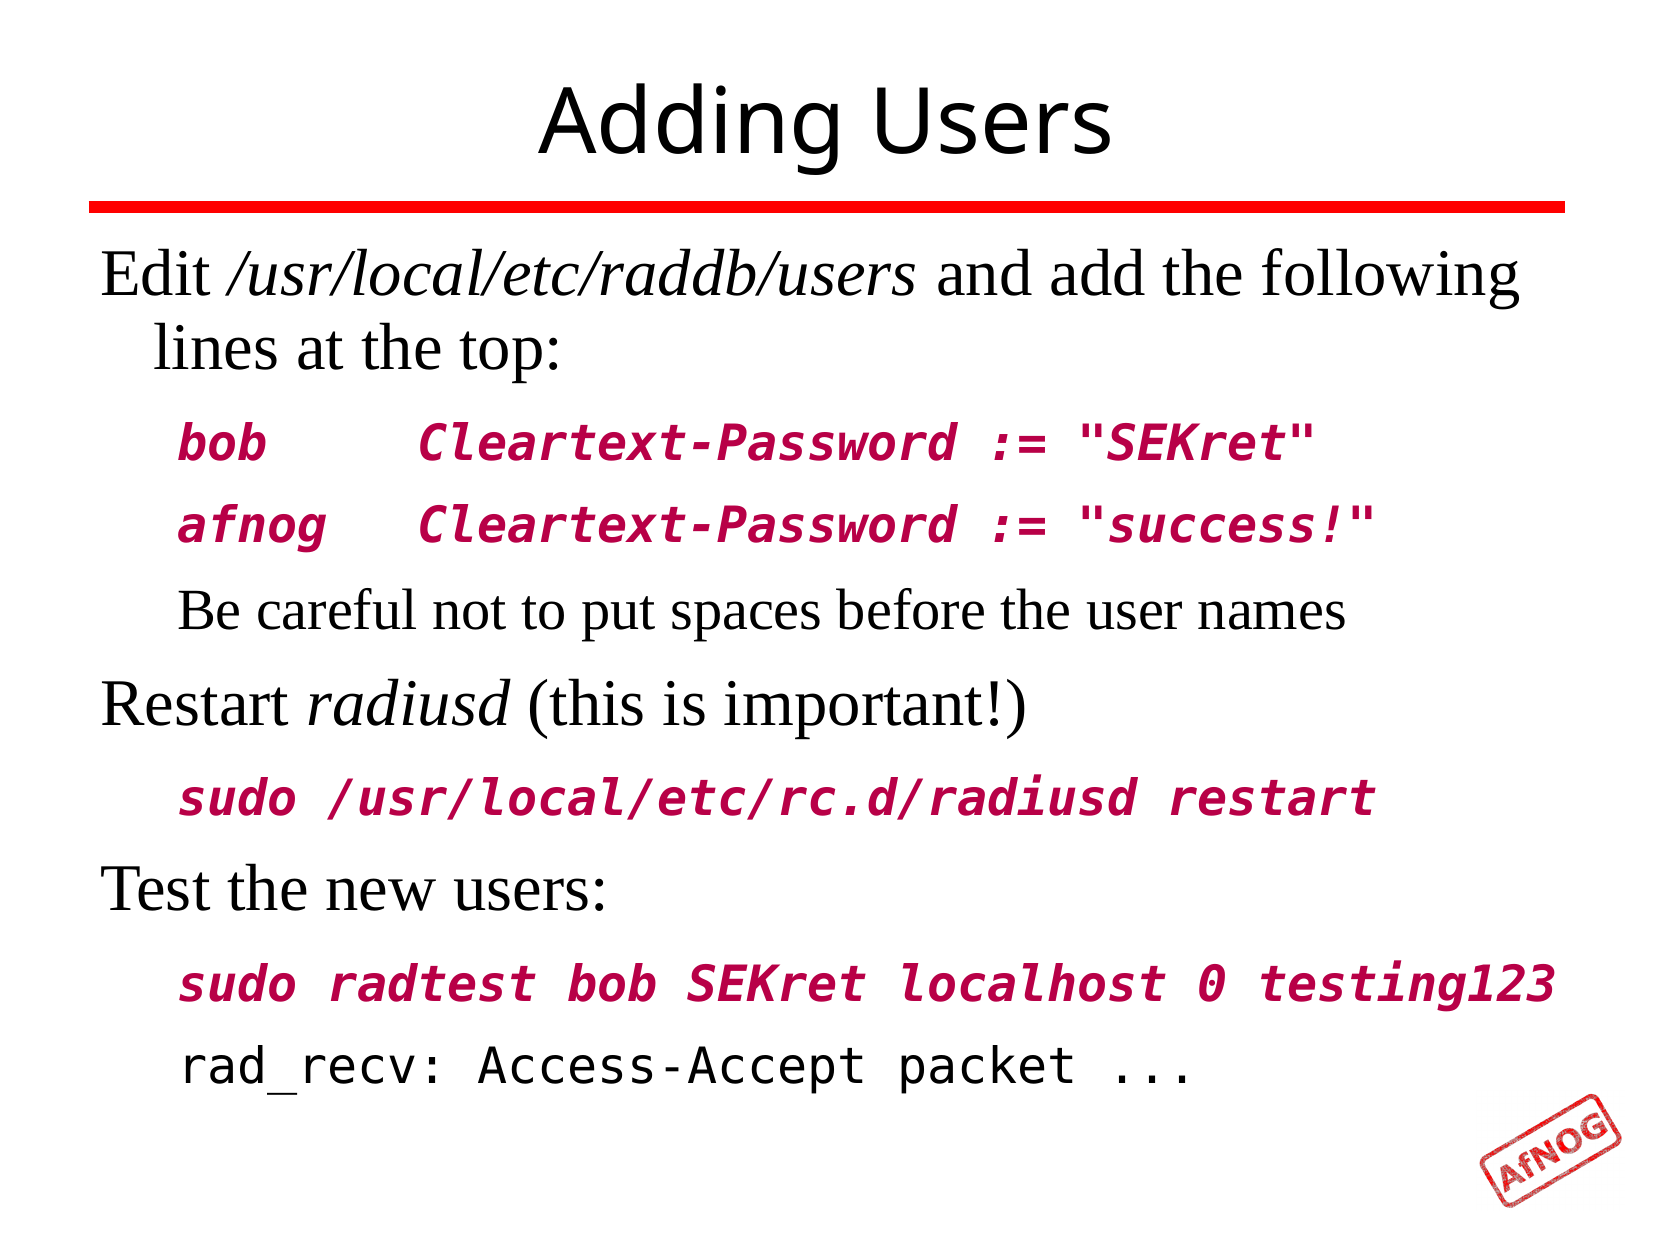

# Adding Users
Edit /usr/local/etc/raddb/users and add the following lines at the top:
bob Cleartext-Password := "SEKret"
afnog Cleartext-Password := "success!"
Be careful not to put spaces before the user names
Restart radiusd (this is important!)
sudo /usr/local/etc/rc.d/radiusd restart
Test the new users:
sudo radtest bob SEKret localhost 0 testing123
rad_recv: Access-Accept packet ...